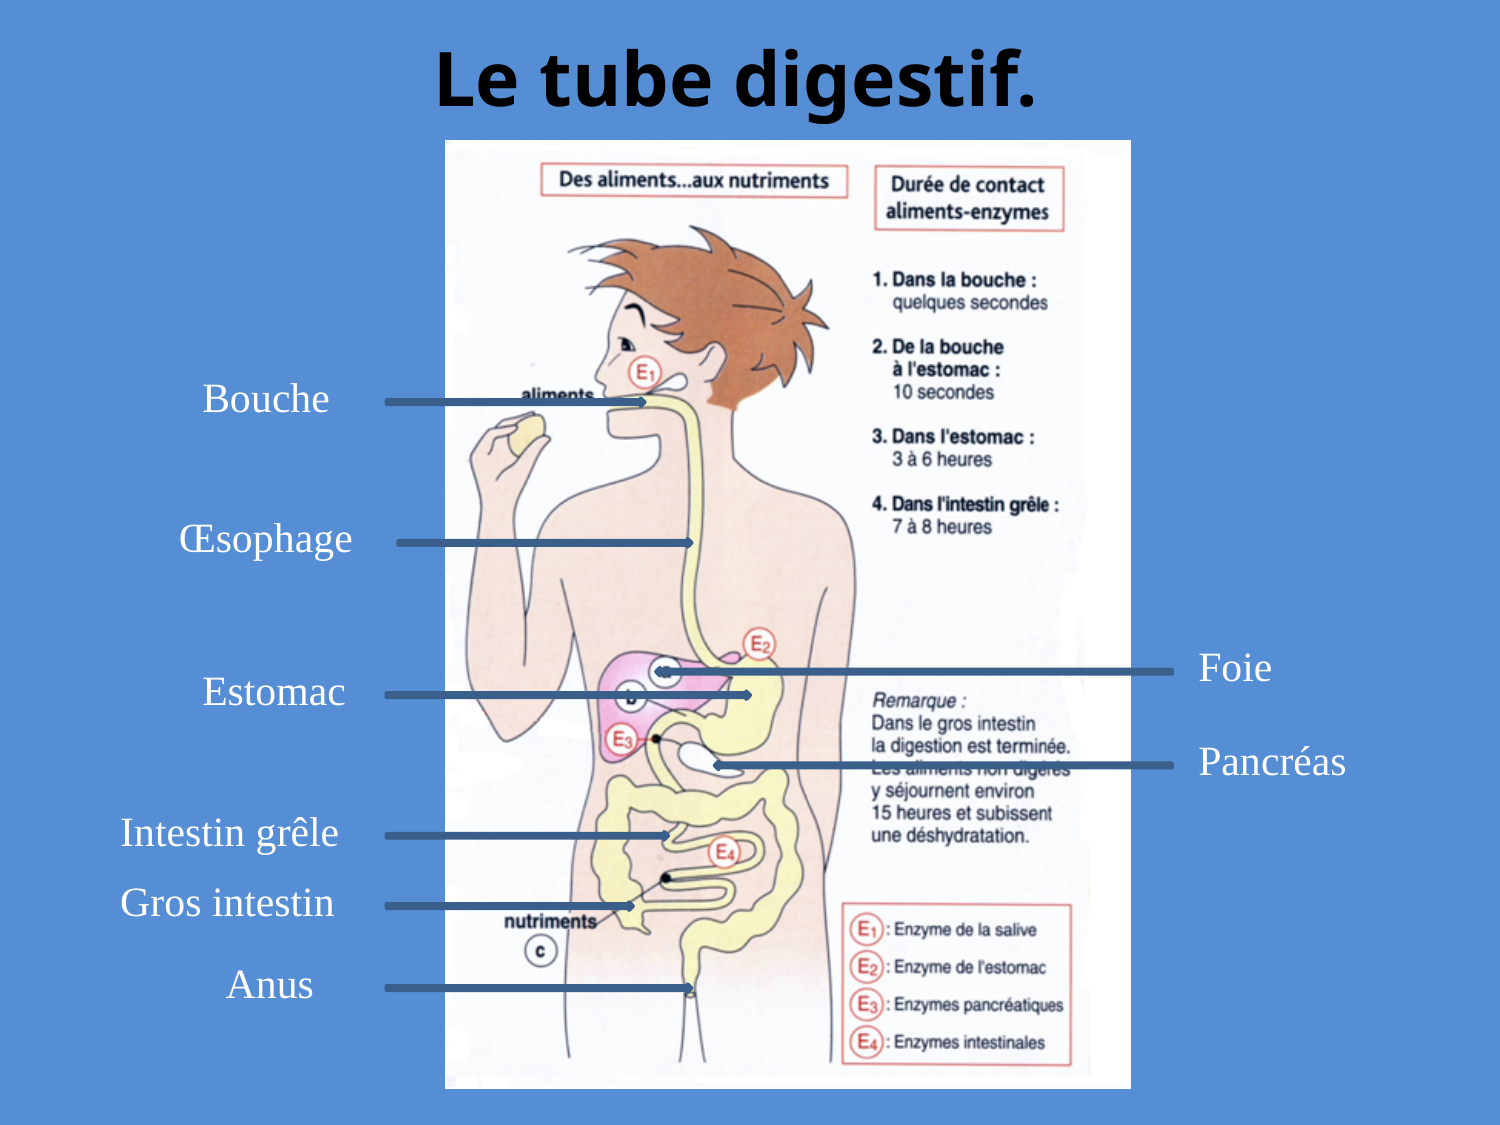

# Le tube digestif.
Bouche
Œsophage
Foie
Estomac
Pancréas
Intestin grêle
Gros intestin
Anus